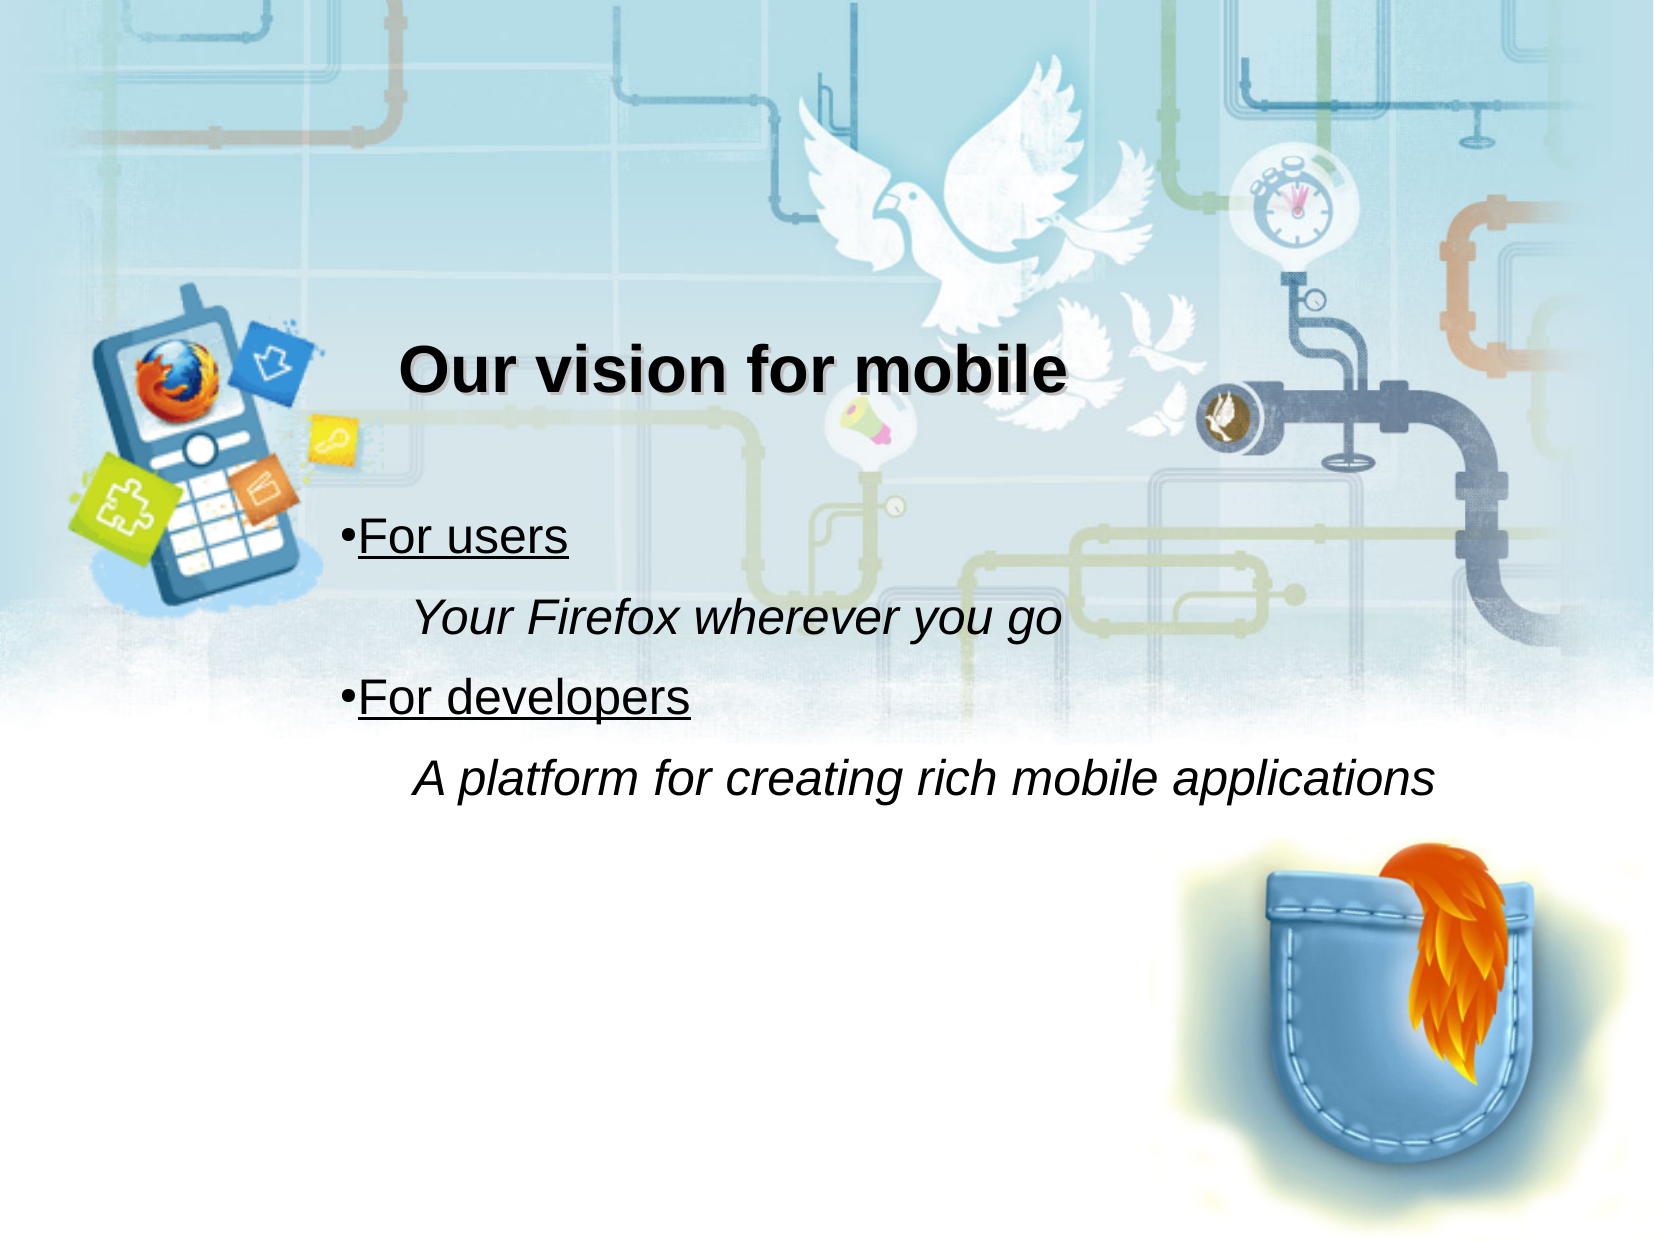

Our vision for mobile
For users
Your Firefox wherever you go
For developers
	A platform for creating rich mobile applications